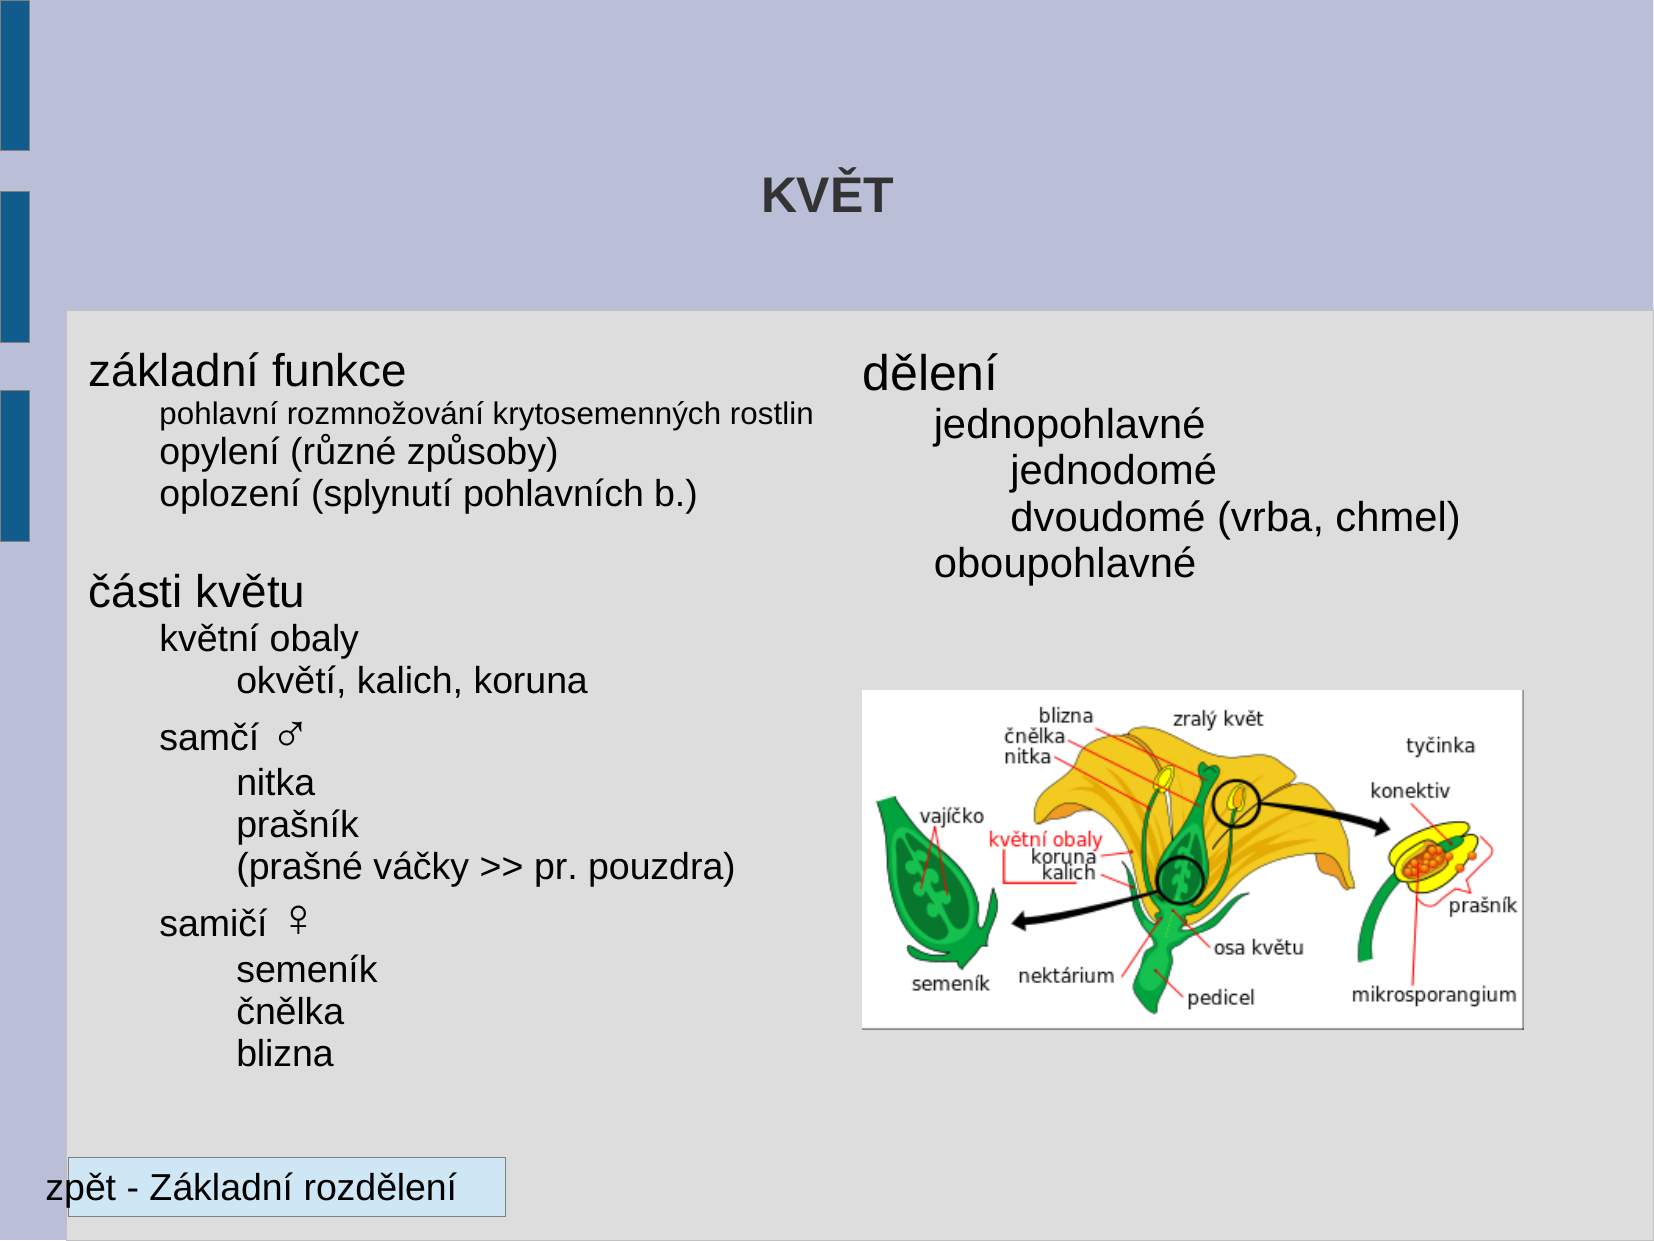

# KVĚT
základní funkce
pohlavní rozmnožování krytosemenných rostlin
opylení (různé způsoby)
oplození (splynutí pohlavních b.)
části květu
květní obaly
okvětí, kalich, koruna
samčí ♂
nitka
prašník
(prašné váčky >> pr. pouzdra)
samičí ♀
semeník
čnělka
blizna
dělení
jednopohlavné
jednodomé
dvoudomé (vrba, chmel)
oboupohlavné
zpět - Základní rozdělení